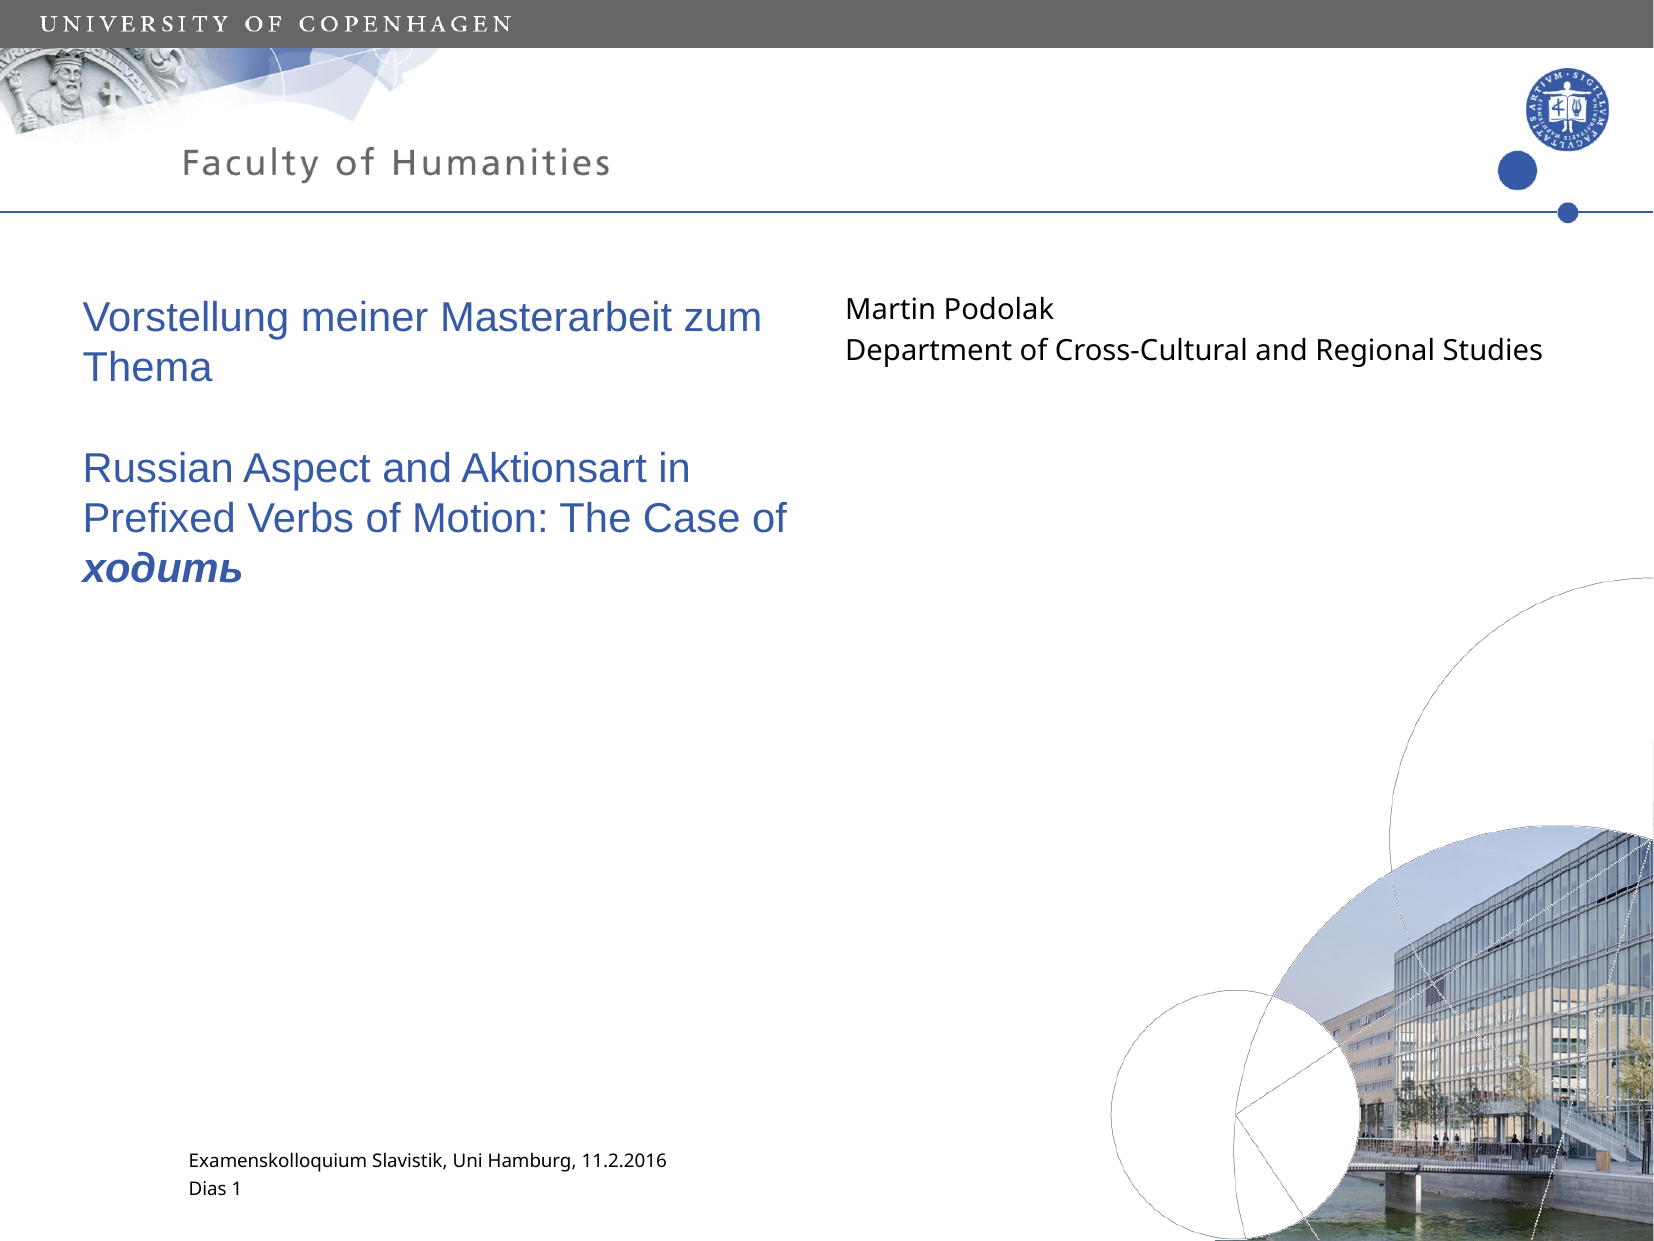

# Vorstellung meiner Masterarbeit zum Thema Russian Aspect and Aktionsart in Prefixed Verbs of Motion: The Case of ходить
Martin Podolak
Department of Cross-Cultural and Regional Studies
Examenskolloquium Slavistik, Uni Hamburg, 11.2.2016
Dias